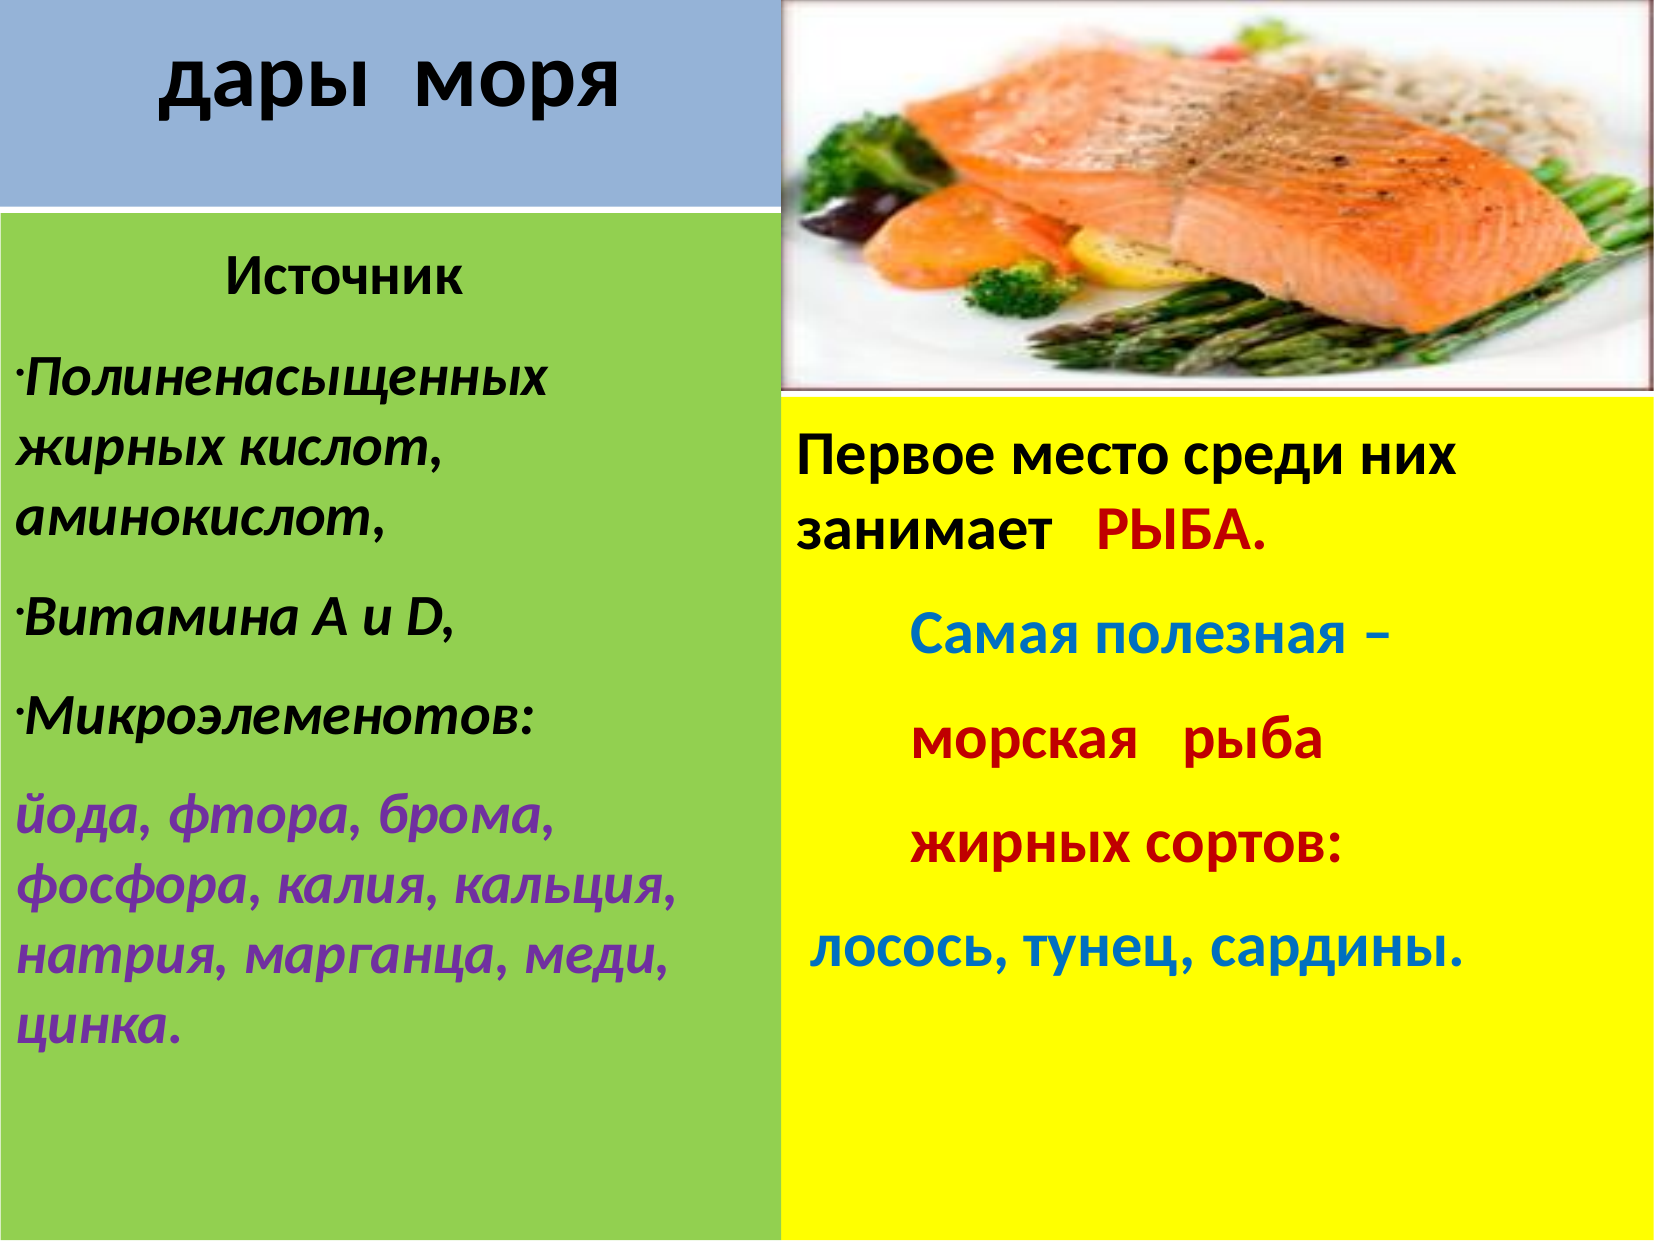

# дары моря
 Источник
Полиненасыщенных жирных кислот, аминокислот,
Витамина А и D,
Микроэлеменотов:
йода, фтора, брома, фосфора, калия, кальция, натрия, марганца, меди, цинка.
Первое место среди них занимает РЫБА.
 Самая полезная –
 морская рыба
 жирных сортов:
 лосось, тунец, сардины.